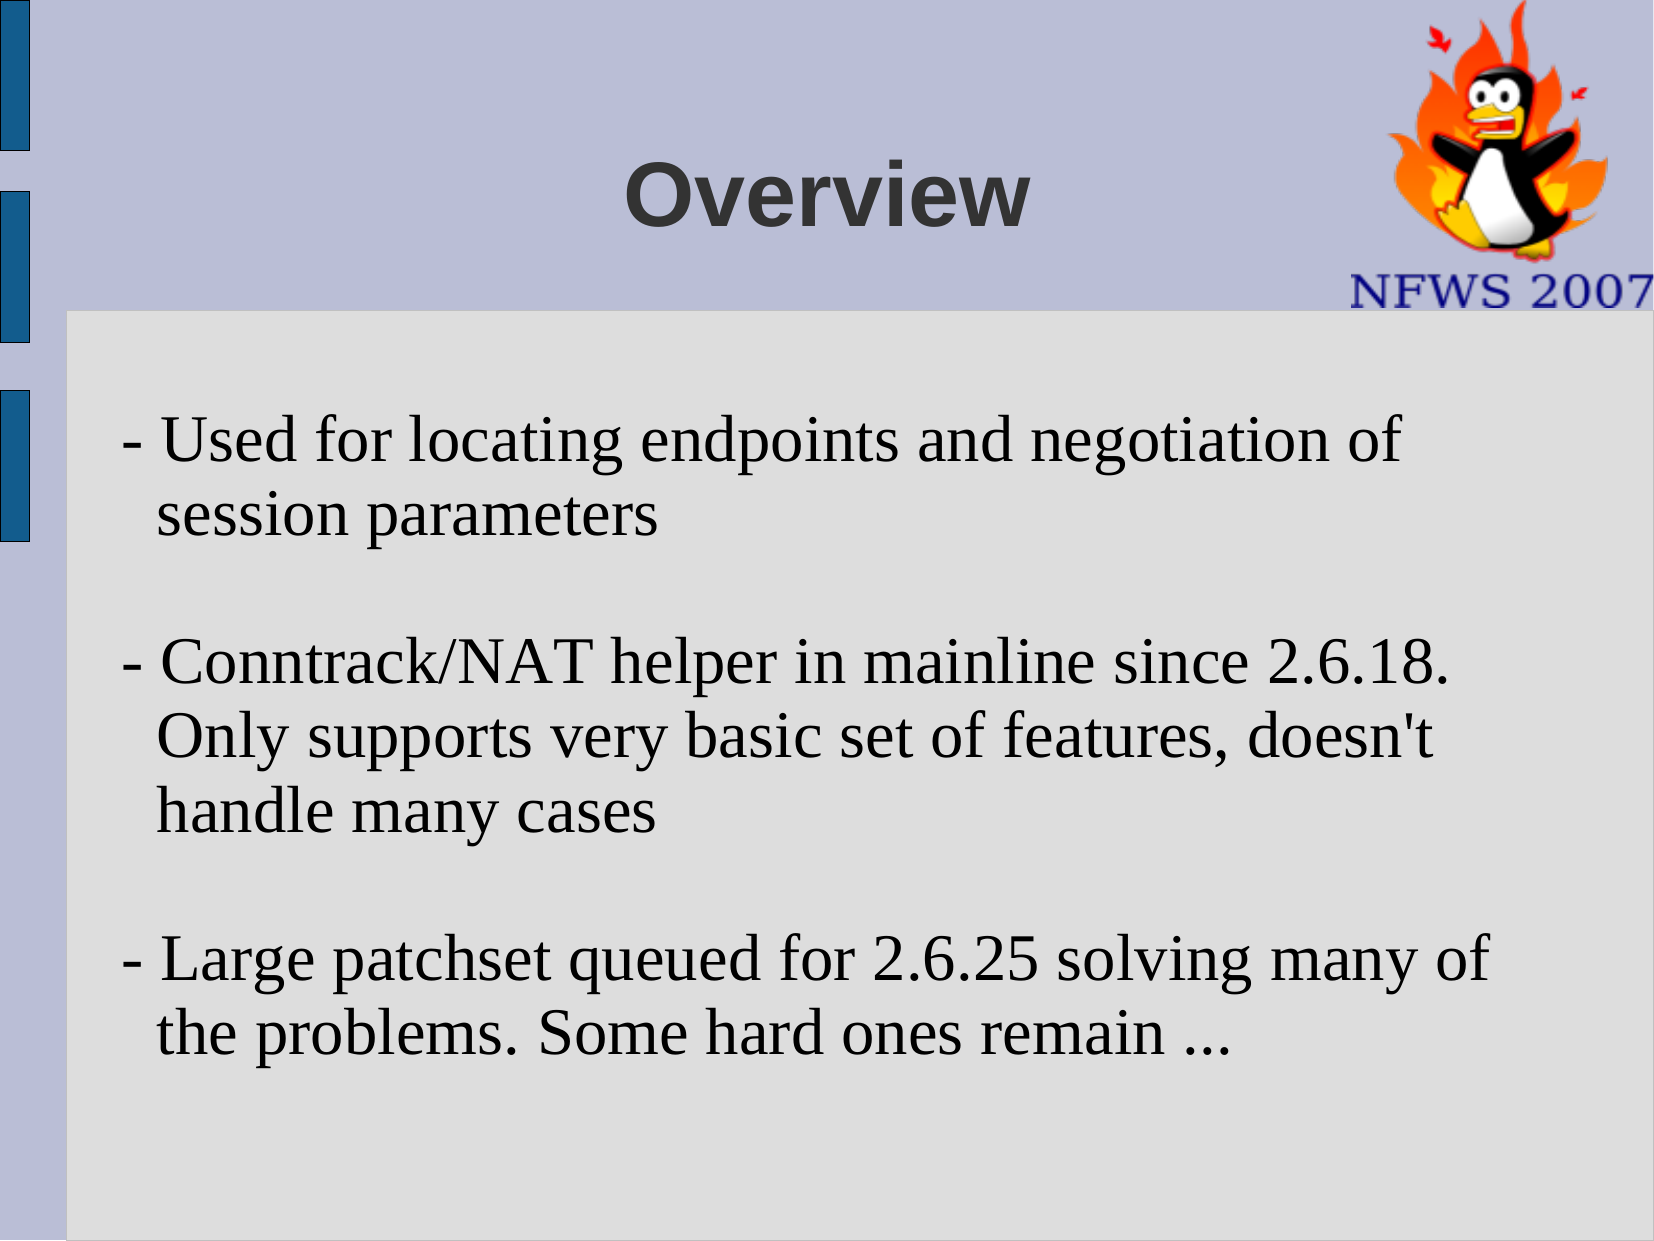

# Overview
- Used for locating endpoints and negotiation of session parameters
- Conntrack/NAT helper in mainline since 2.6.18. Only supports very basic set of features, doesn't handle many cases
- Large patchset queued for 2.6.25 solving many of the problems. Some hard ones remain ...